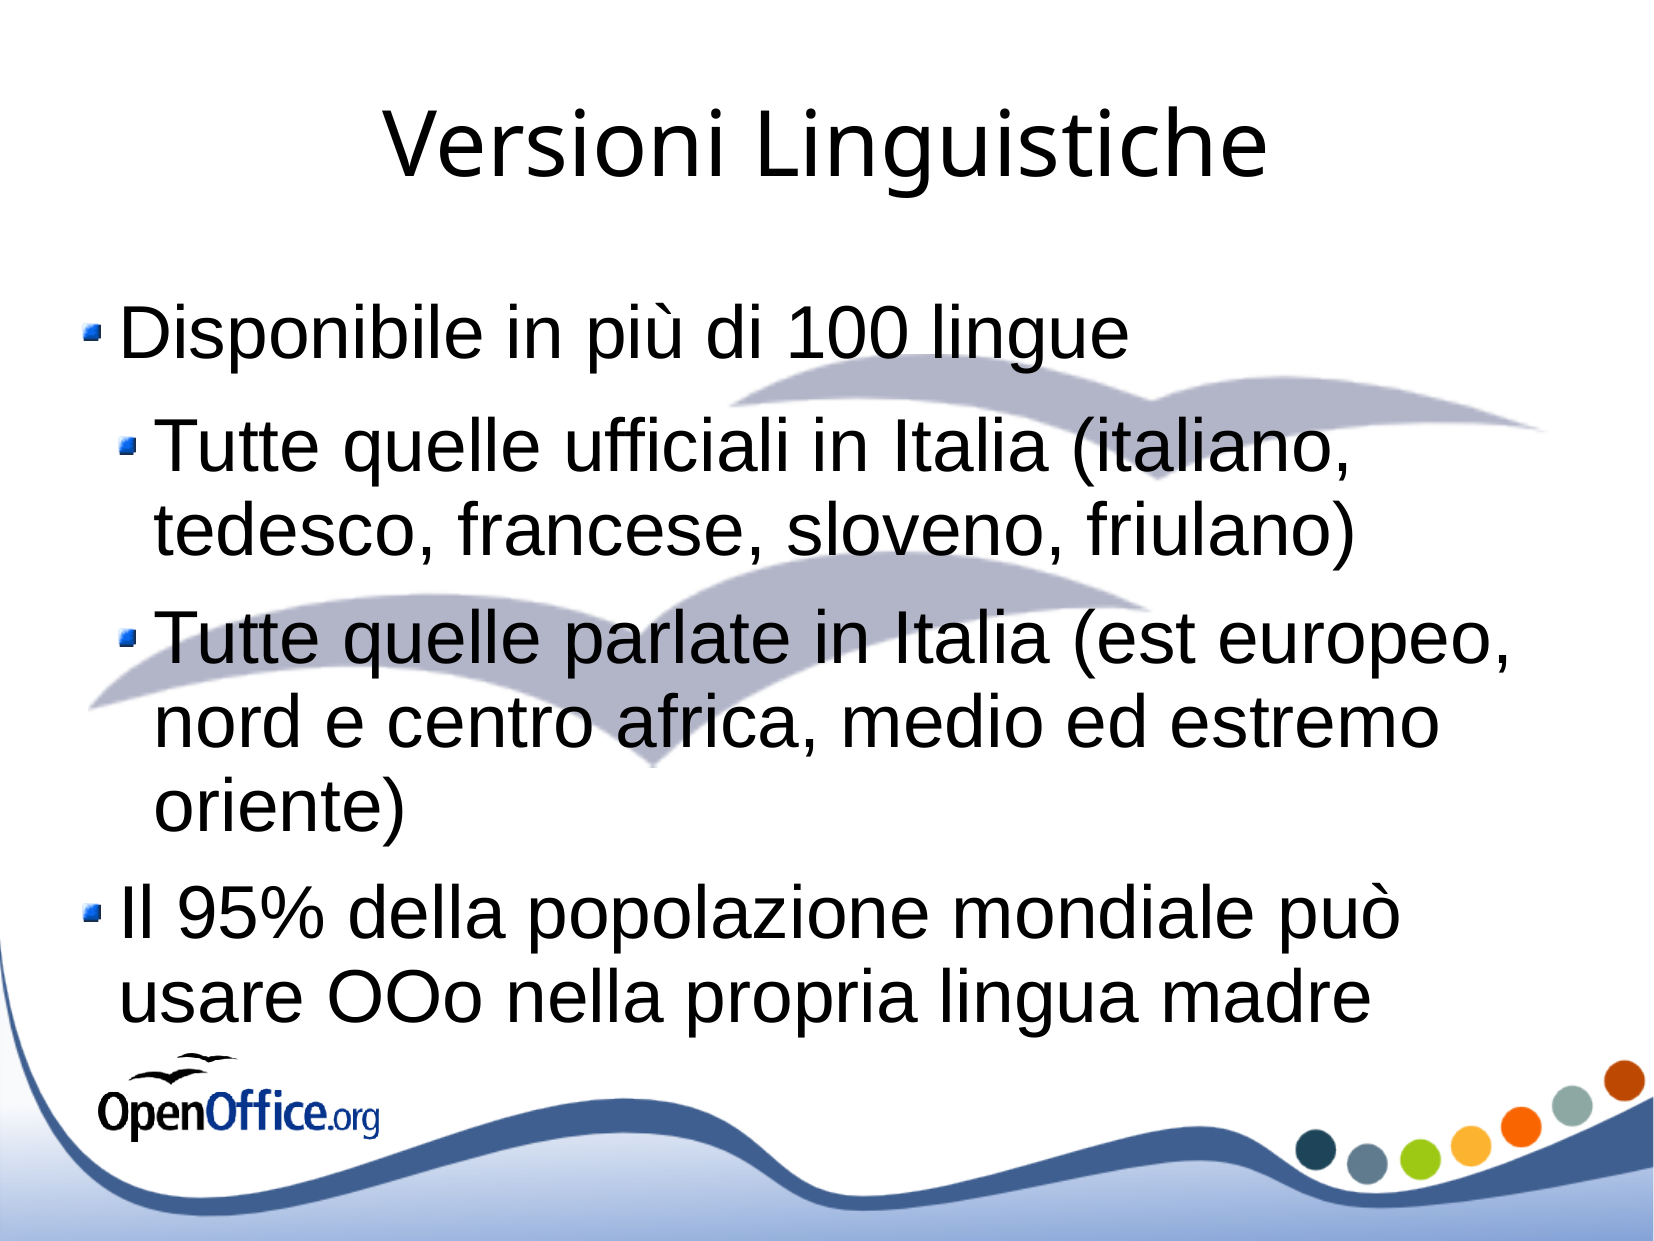

# Versioni Linguistiche
Disponibile in più di 100 lingue
Tutte quelle ufficiali in Italia (italiano, tedesco, francese, sloveno, friulano)
Tutte quelle parlate in Italia (est europeo, nord e centro africa, medio ed estremo oriente)
Il 95% della popolazione mondiale può usare OOo nella propria lingua madre